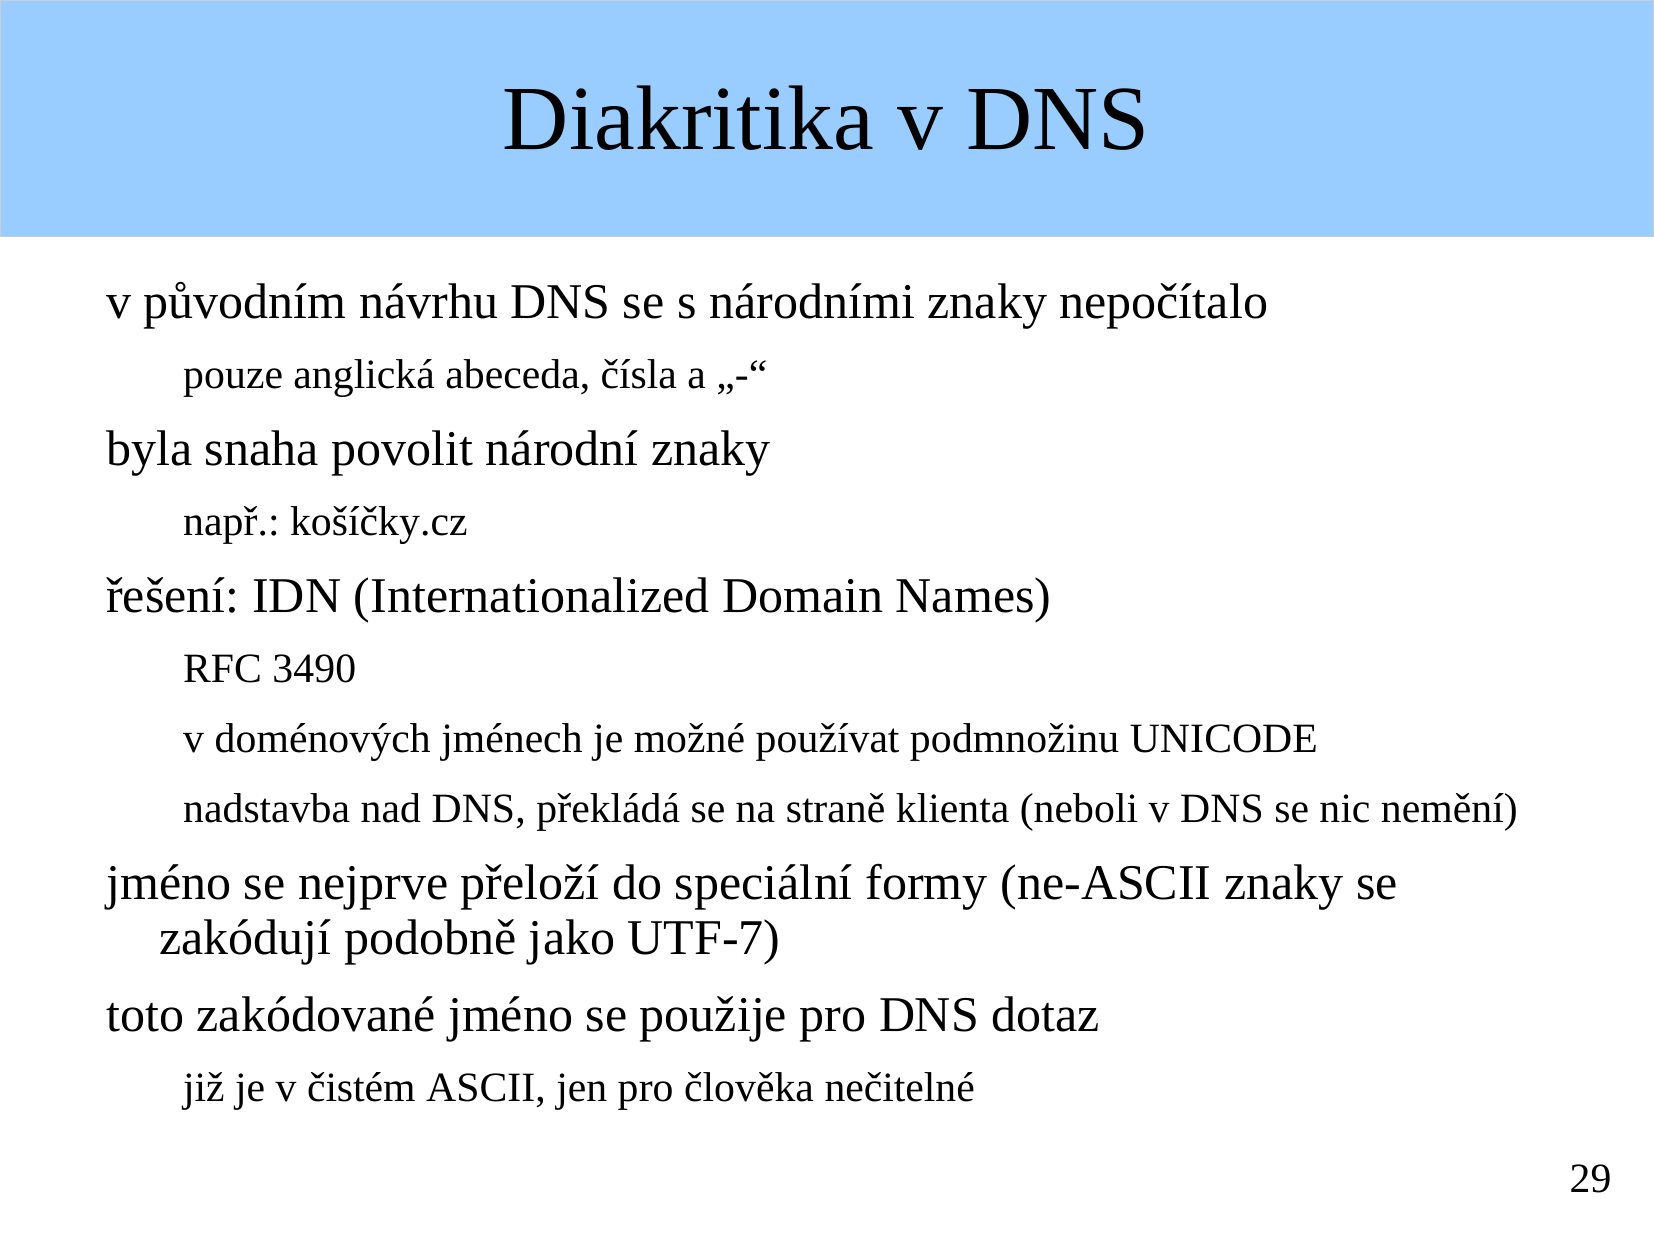

# Diakritika v DNS
v původním návrhu DNS se s národními znaky nepočítalo
pouze anglická abeceda, čísla a „-“
byla snaha povolit národní znaky
např.: košíčky.cz
řešení: IDN (Internationalized Domain Names)
RFC 3490
v doménových jménech je možné používat podmnožinu UNICODE
nadstavba nad DNS, překládá se na straně klienta (neboli v DNS se nic nemění)
jméno se nejprve přeloží do speciální formy (ne-ASCII znaky se zakódují podobně jako UTF-7)
toto zakódované jméno se použije pro DNS dotaz
již je v čistém ASCII, jen pro člověka nečitelné